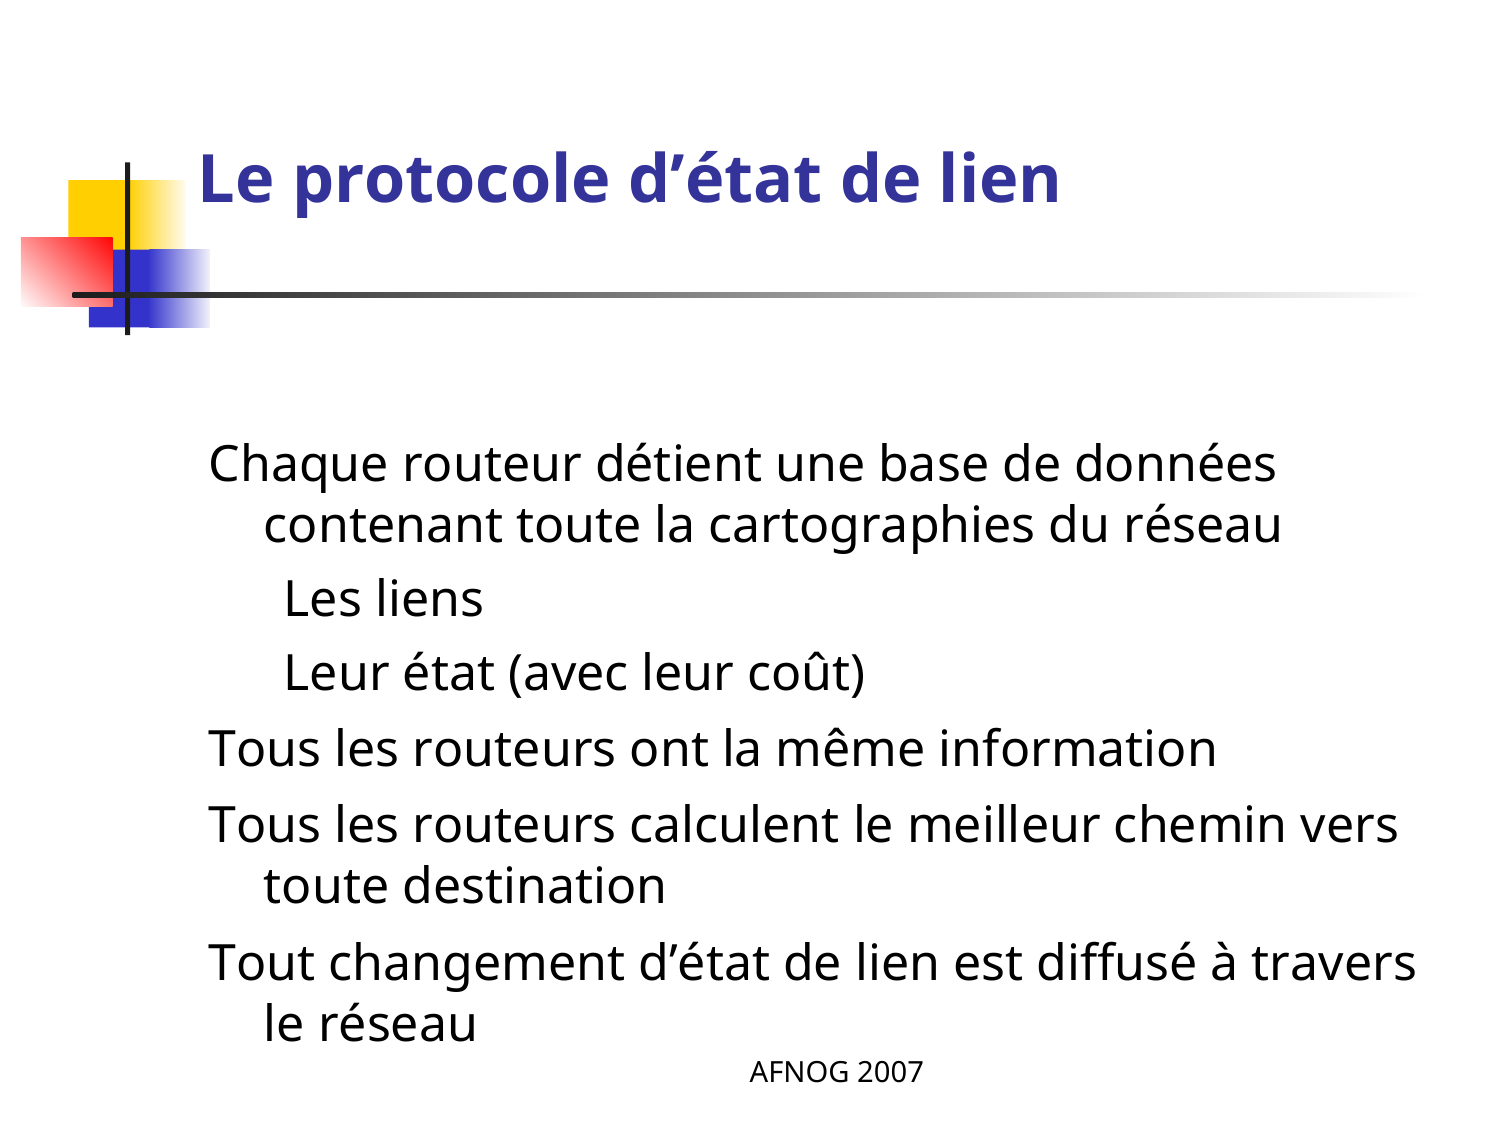

# Le protocole d’état de lien
Chaque routeur détient une base de données contenant toute la cartographies du réseau
Les liens
Leur état (avec leur coût)
Tous les routeurs ont la même information
Tous les routeurs calculent le meilleur chemin vers toute destination
Tout changement d’état de lien est diffusé à travers le réseau
AFNOG 2007